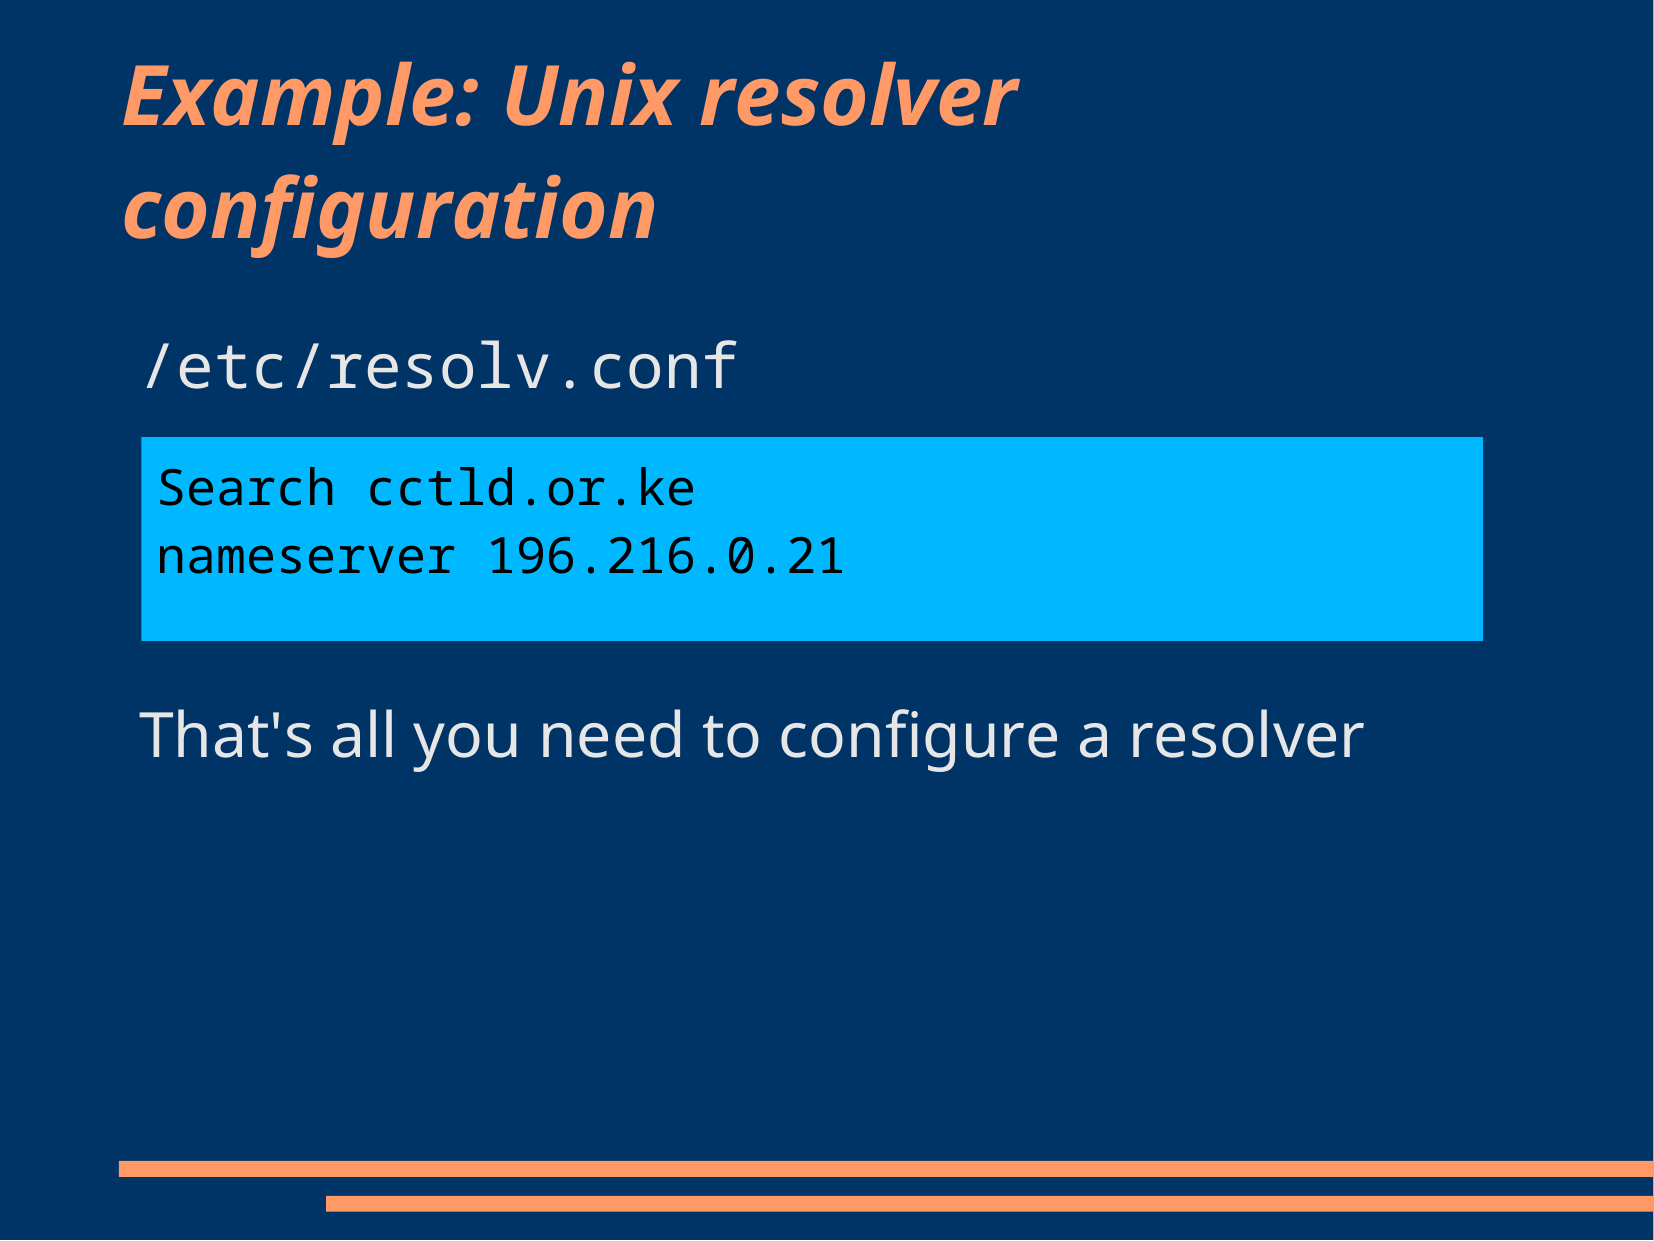

# Example: Unix resolver configuration
/etc/resolv.conf
Search cctld.or.ke
nameserver 196.216.0.21
That's all you need to configure a resolver